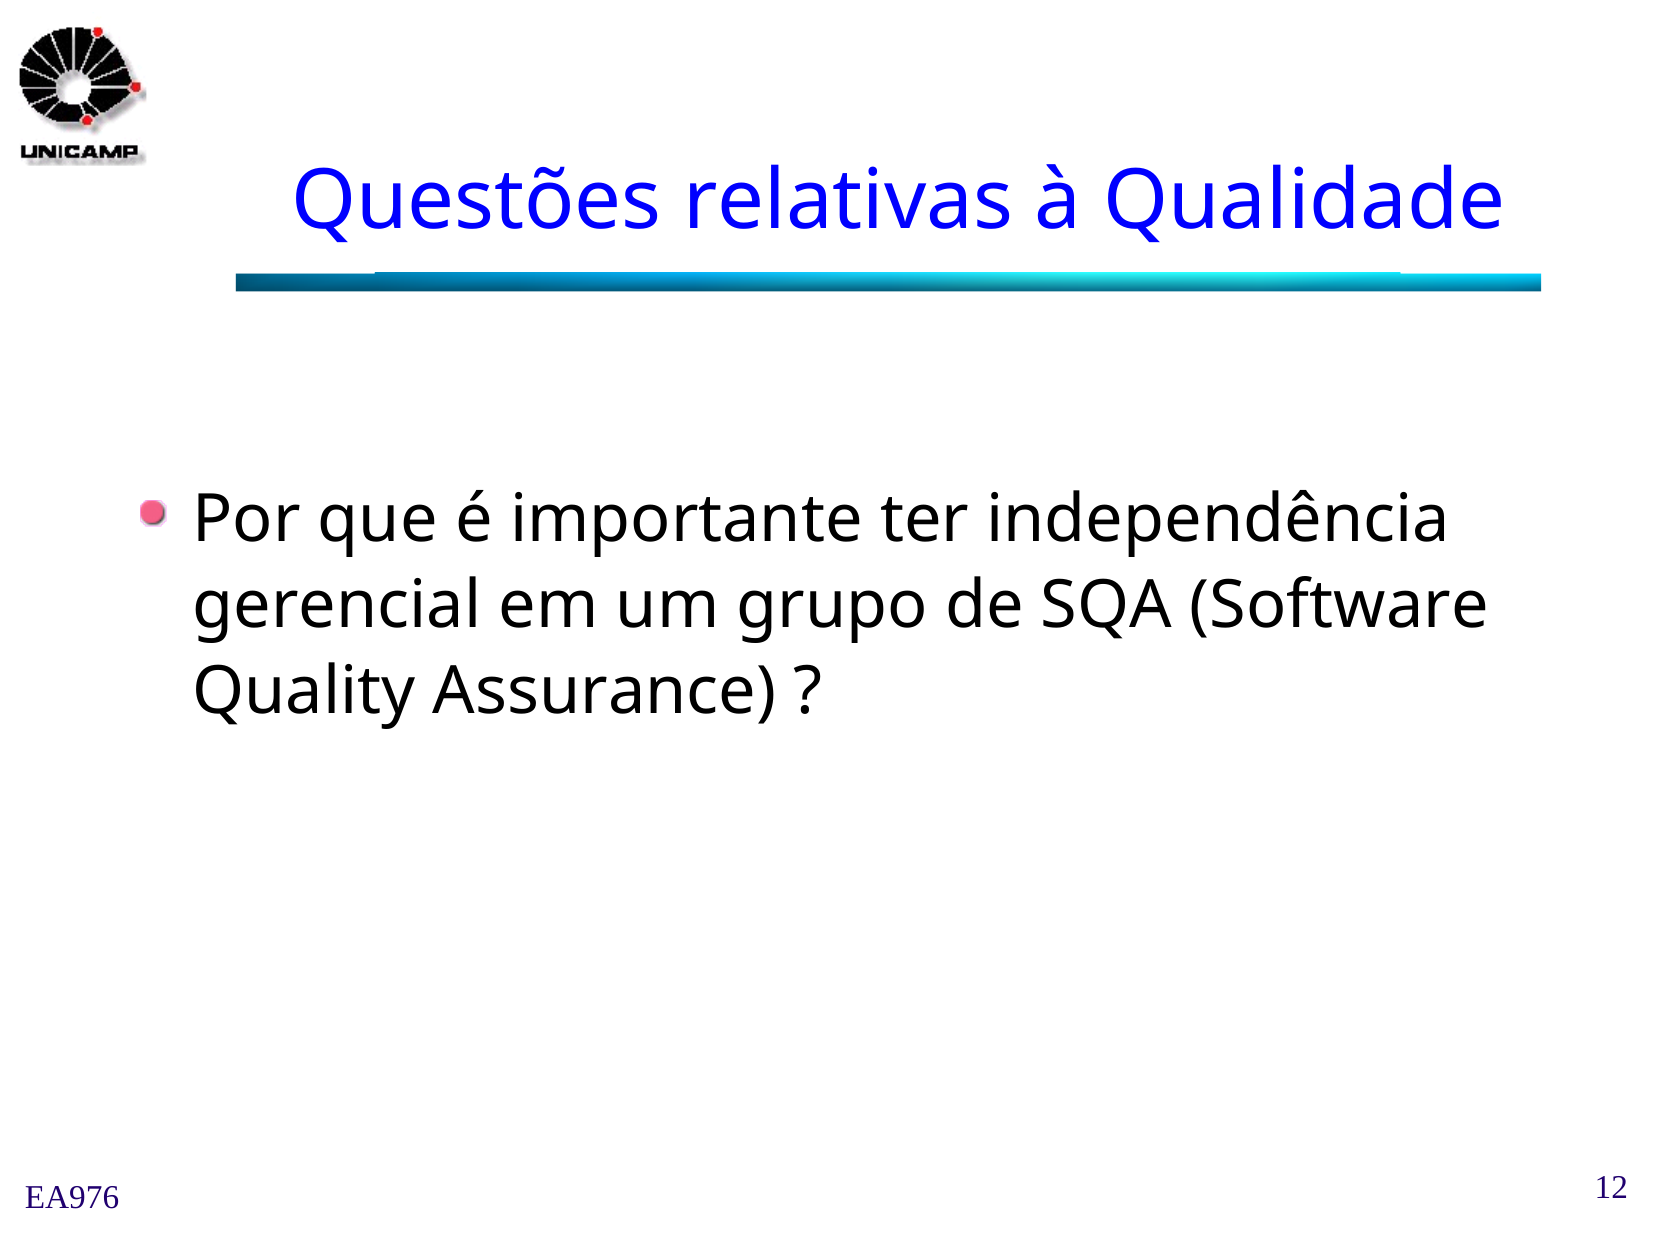

# Questões relativas à Qualidade
Por que é importante ter independência gerencial em um grupo de SQA (Software Quality Assurance) ?
12